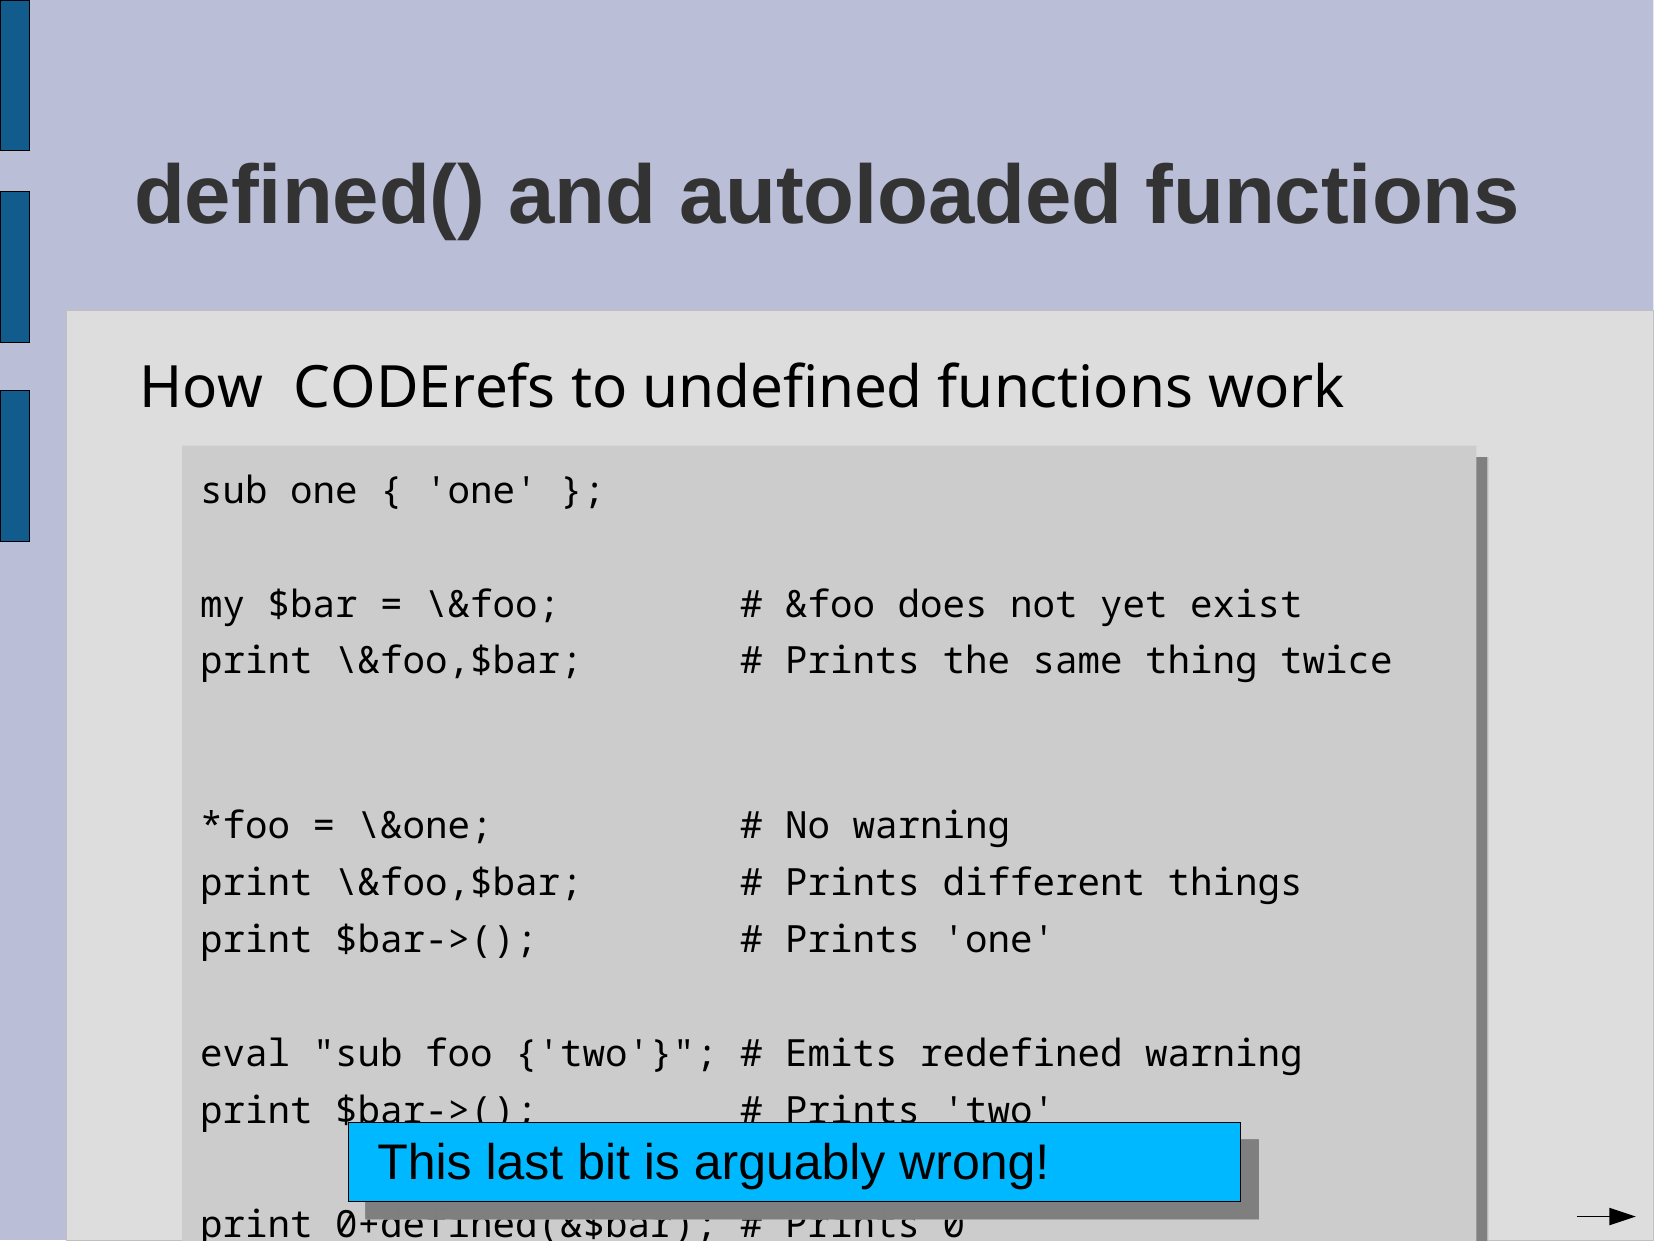

# defined() and autoloaded functions
How CODErefs to undefined functions work
sub one { 'one' };
my $bar = \&foo; # &foo does not yet exist
print \&foo,$bar; # Prints the same thing twice
*foo = \&one; # No warning
print \&foo,$bar; # Prints different things
print $bar->(); # Prints 'one'
eval "sub foo {'two'}"; # Emits redefined warning
print $bar->(); # Prints 'two'
print 0+defined(&$bar); # Prints 0
This last bit is arguably wrong!